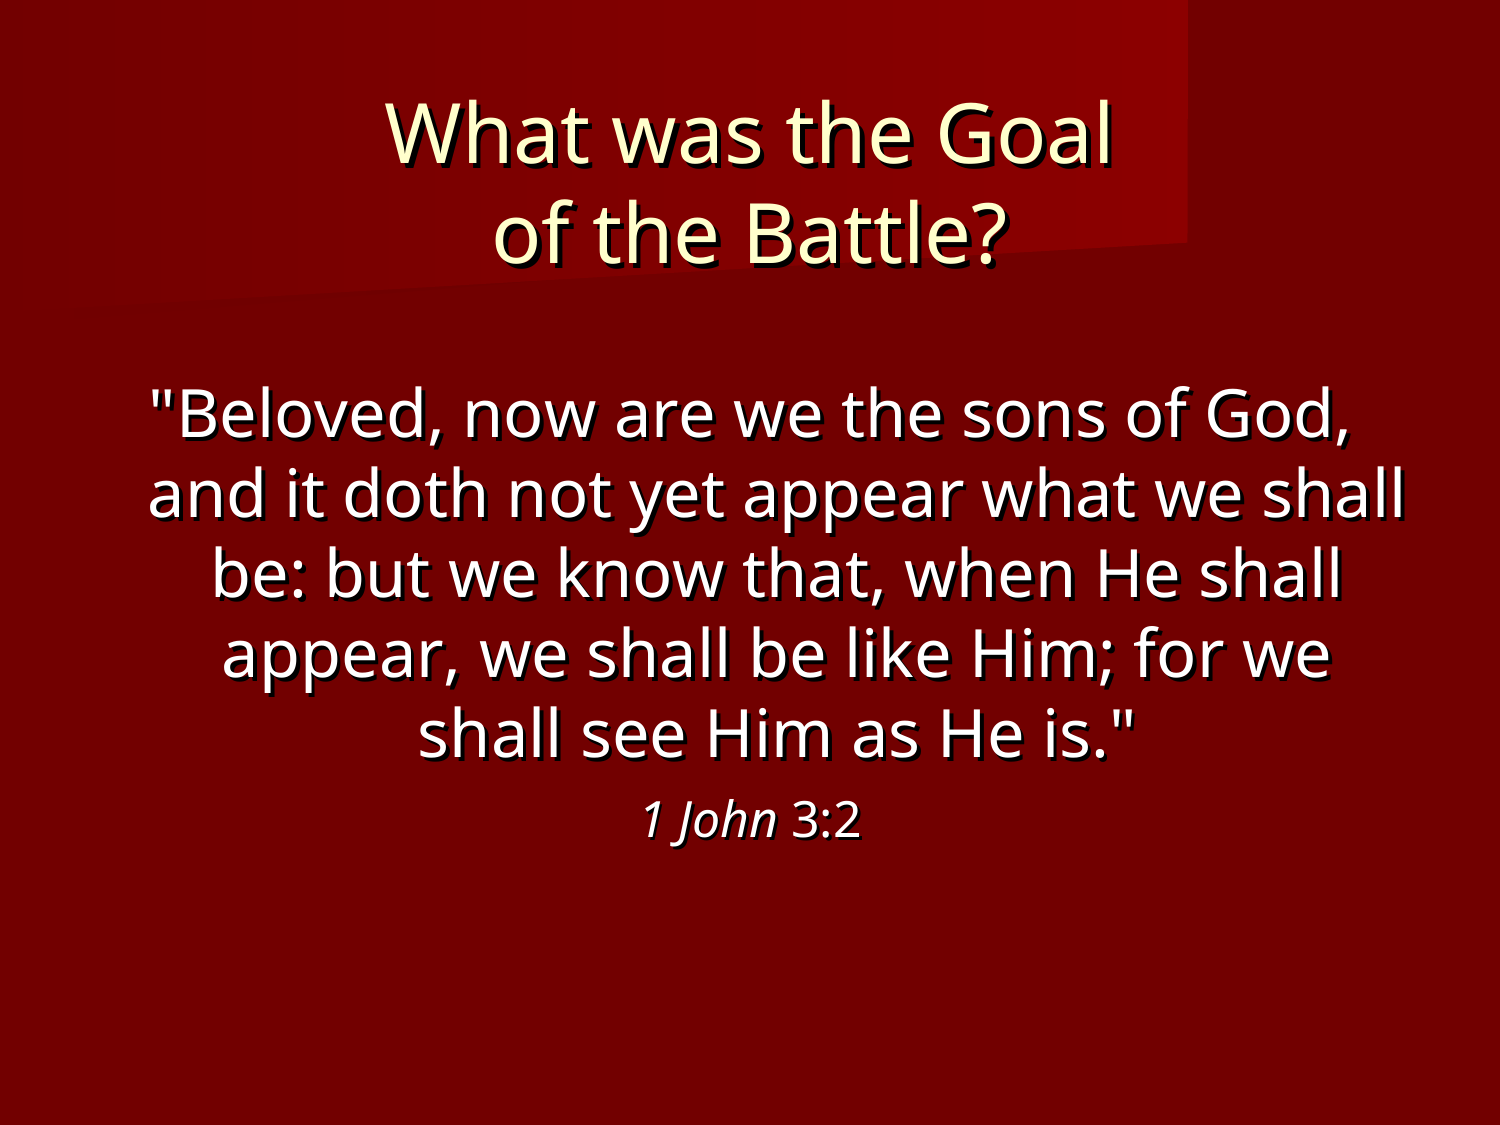

# What was the Goal of the Battle?
"Beloved, now are we the sons of God, and it doth not yet appear what we shall be: but we know that, when He shall appear, we shall be like Him; for we shall see Him as He is."
1 John 3:2